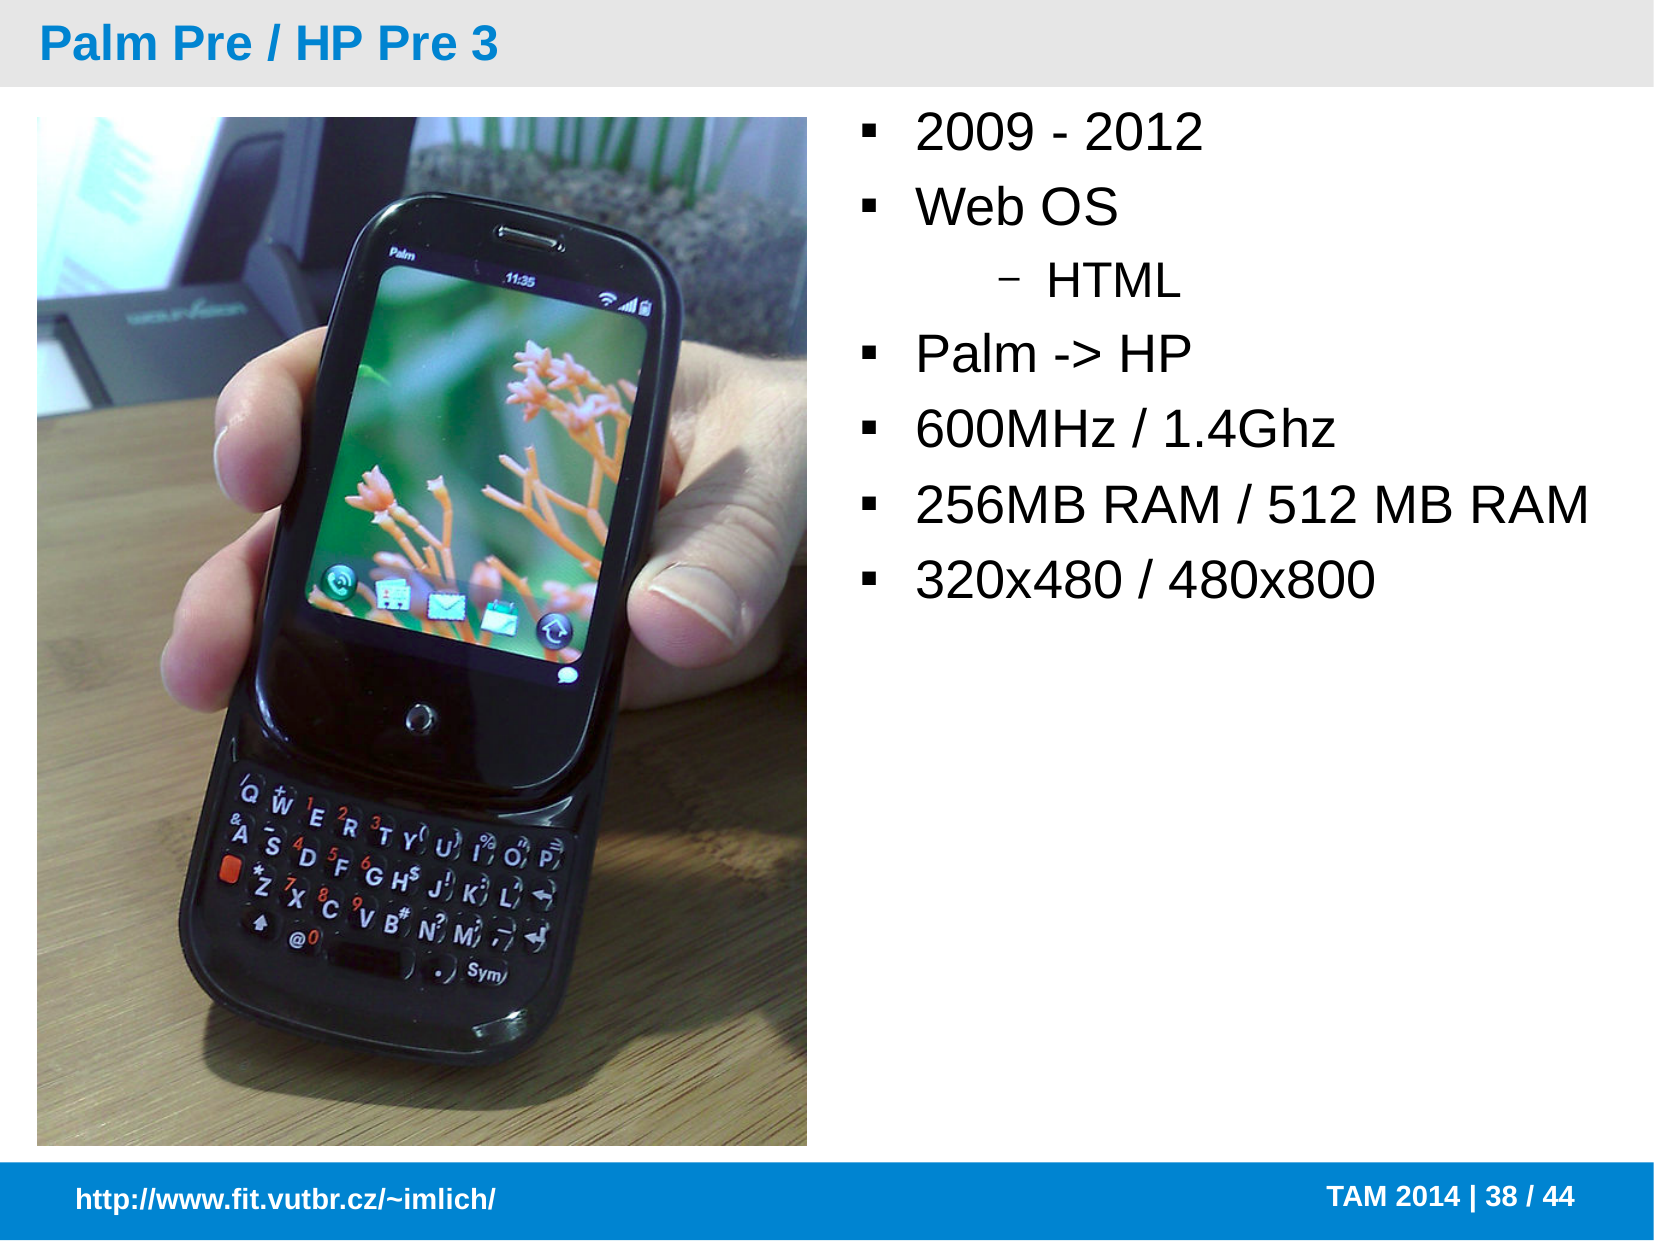

# Palm Pre / HP Pre 3
2009 - 2012
Web OS
HTML
Palm -> HP
600MHz / 1.4Ghz
256MB RAM / 512 MB RAM
320x480 / 480x800